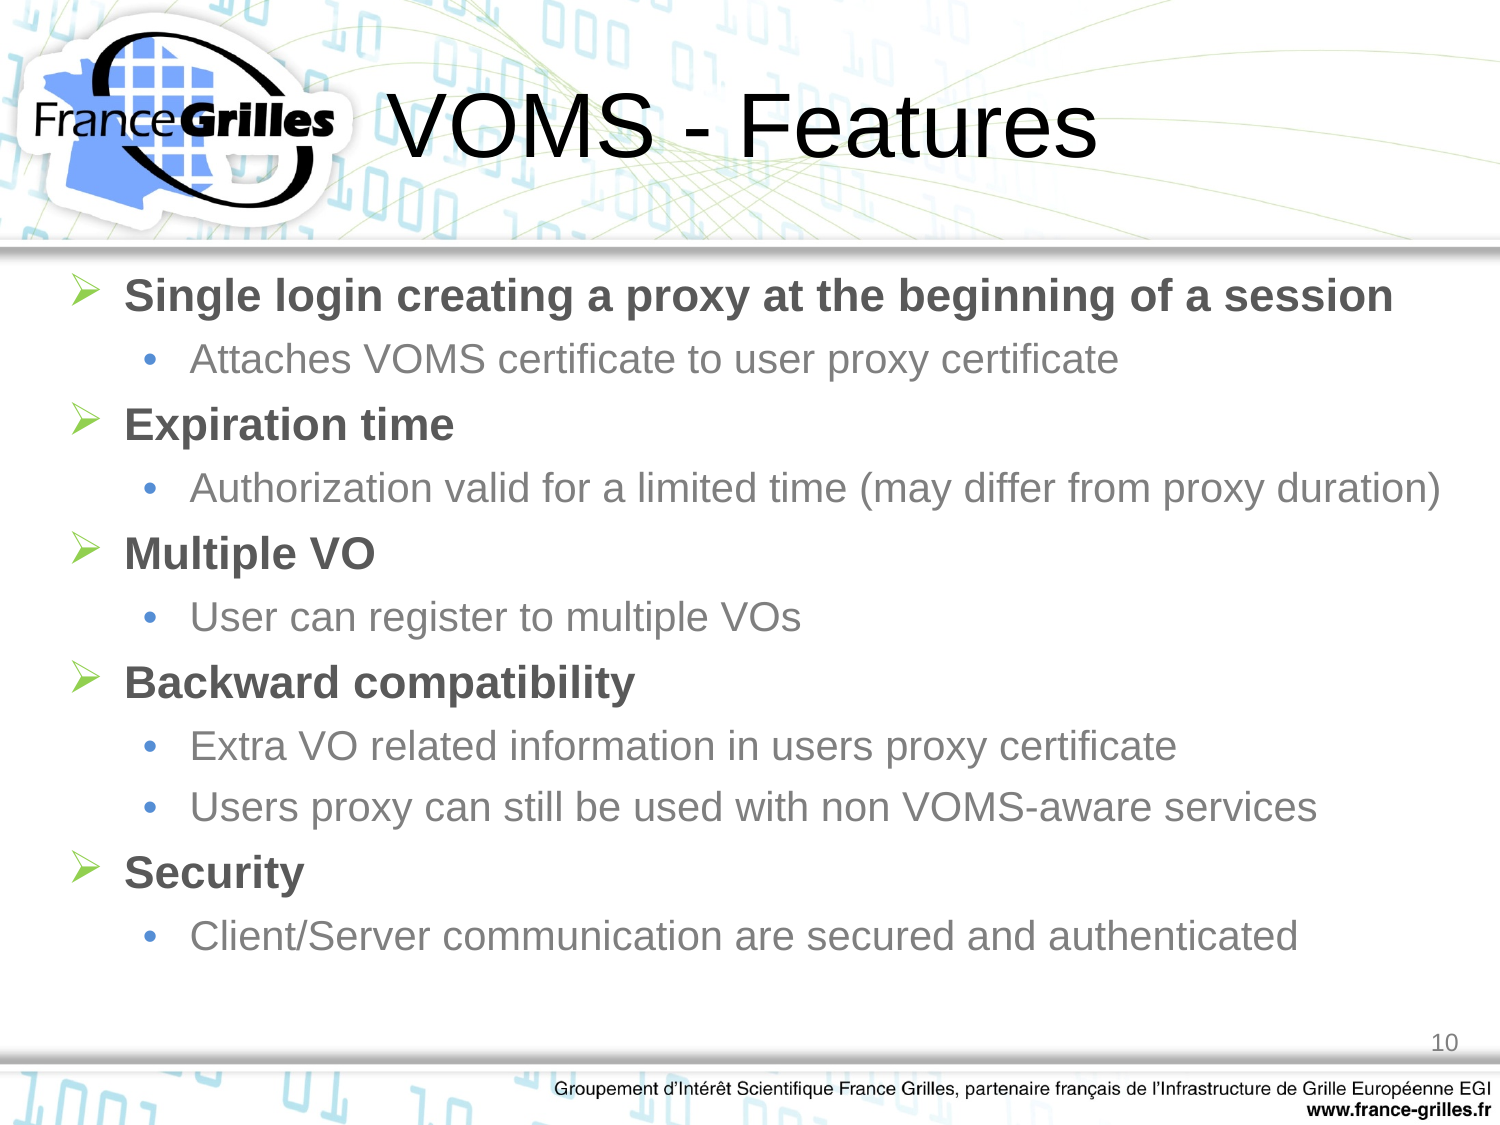

# VOMS - Features
Single login creating a proxy at the beginning of a session
Attaches VOMS certificate to user proxy certificate
Expiration time
Authorization valid for a limited time (may differ from proxy duration)
Multiple VO
User can register to multiple VOs
Backward compatibility
Extra VO related information in users proxy certificate
Users proxy can still be used with non VOMS-aware services
Security
Client/Server communication are secured and authenticated
10
Introduction aux grilles